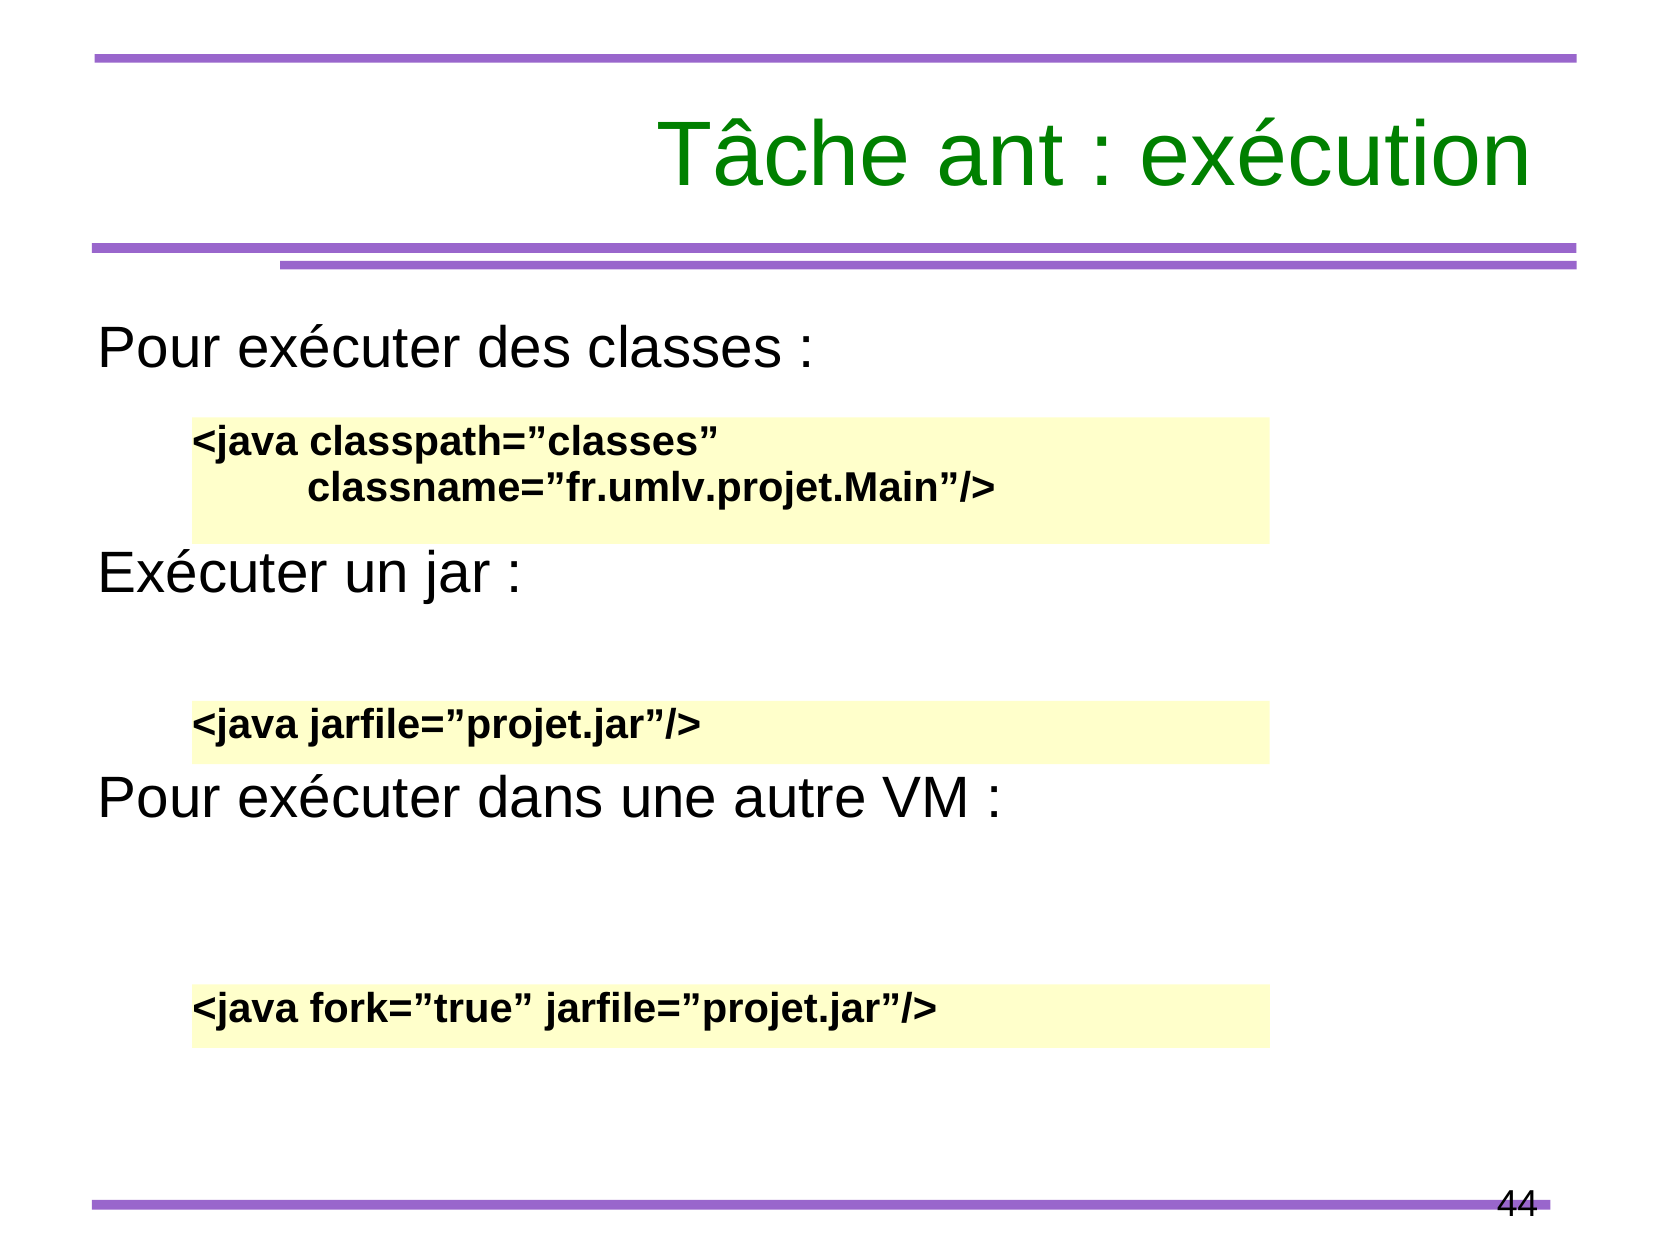

# Tâche ant : exécution
Pour exécuter des classes :
Exécuter un jar :
Pour exécuter dans une autre VM :
<java classpath=”classes”
 classname=”fr.umlv.projet.Main”/>
<java jarfile=”projet.jar”/>
<java fork=”true” jarfile=”projet.jar”/>